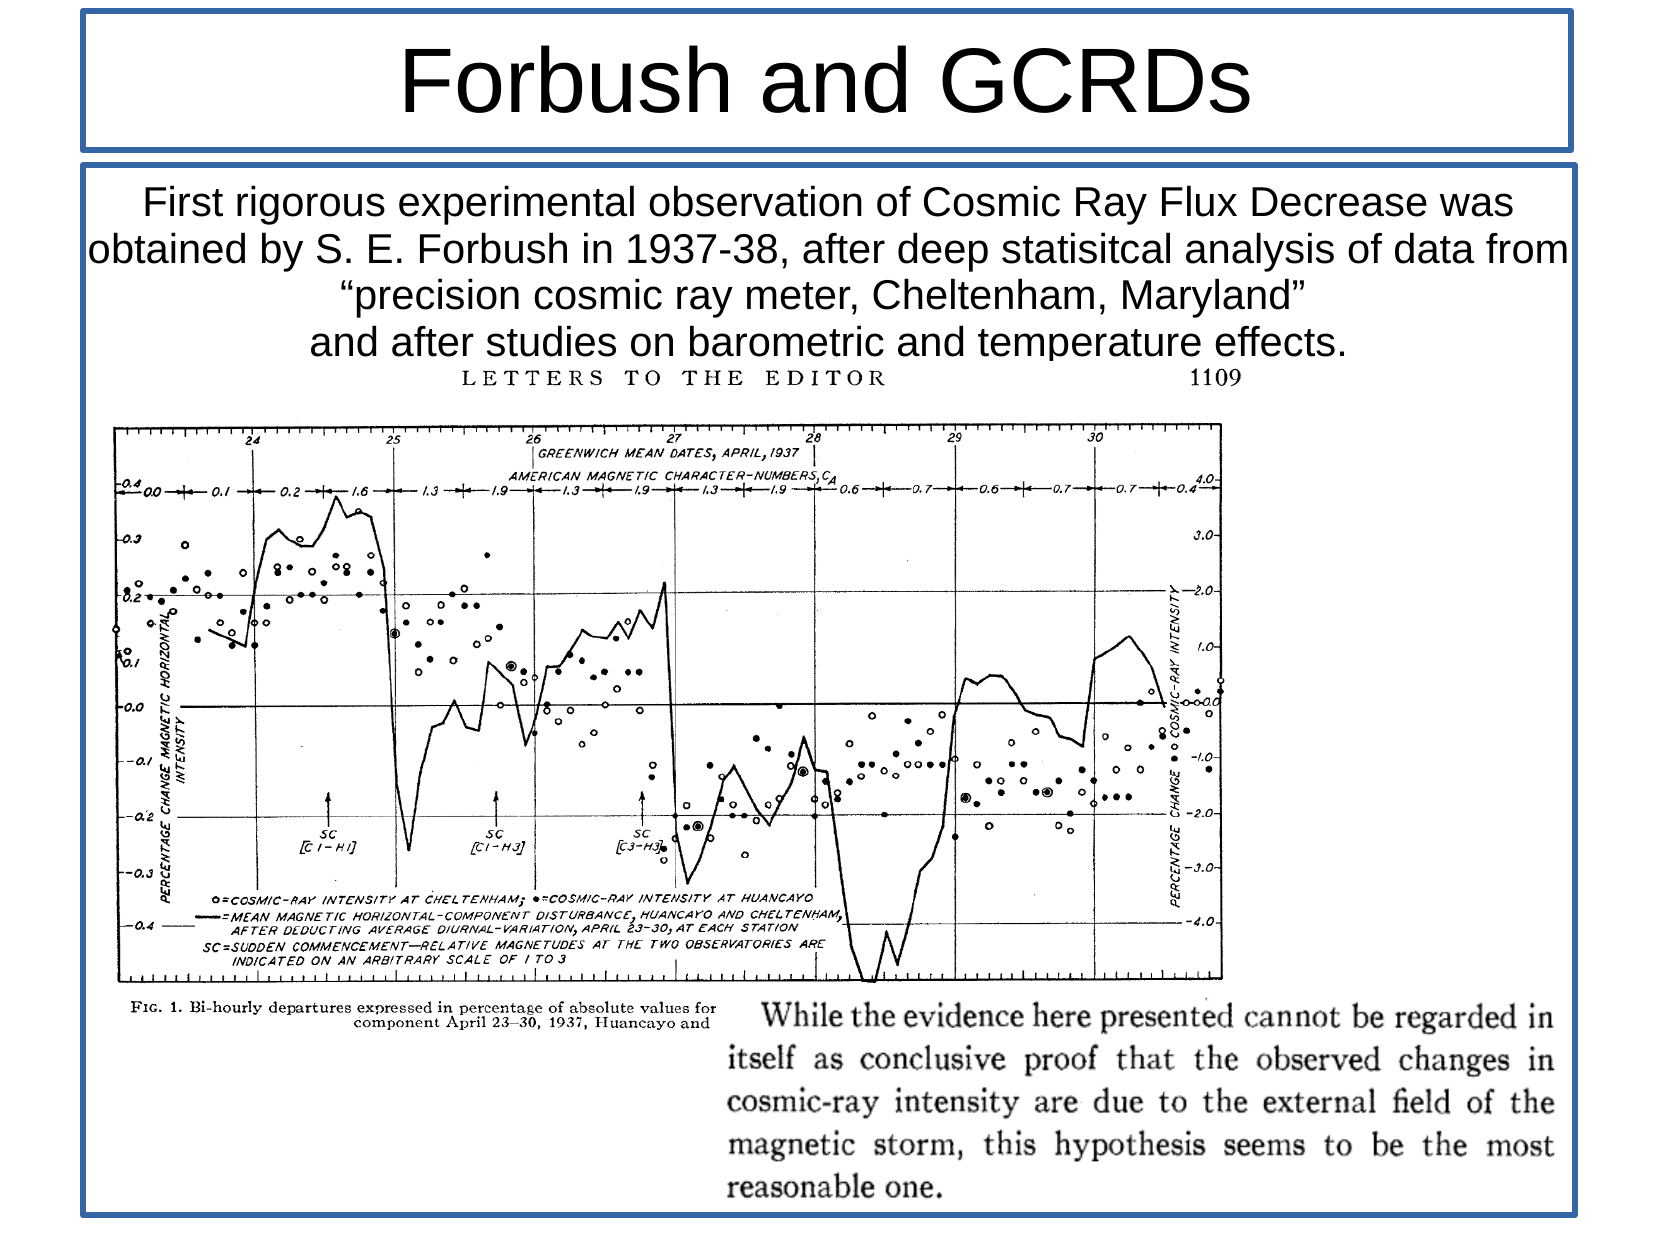

# Forbush and GCRDs
First rigorous experimental observation of Cosmic Ray Flux Decrease was obtained by S. E. Forbush in 1937-38, after deep statisitcal analysis of data from
“precision cosmic ray meter, Cheltenham, Maryland”
and after studies on barometric and temperature effects.